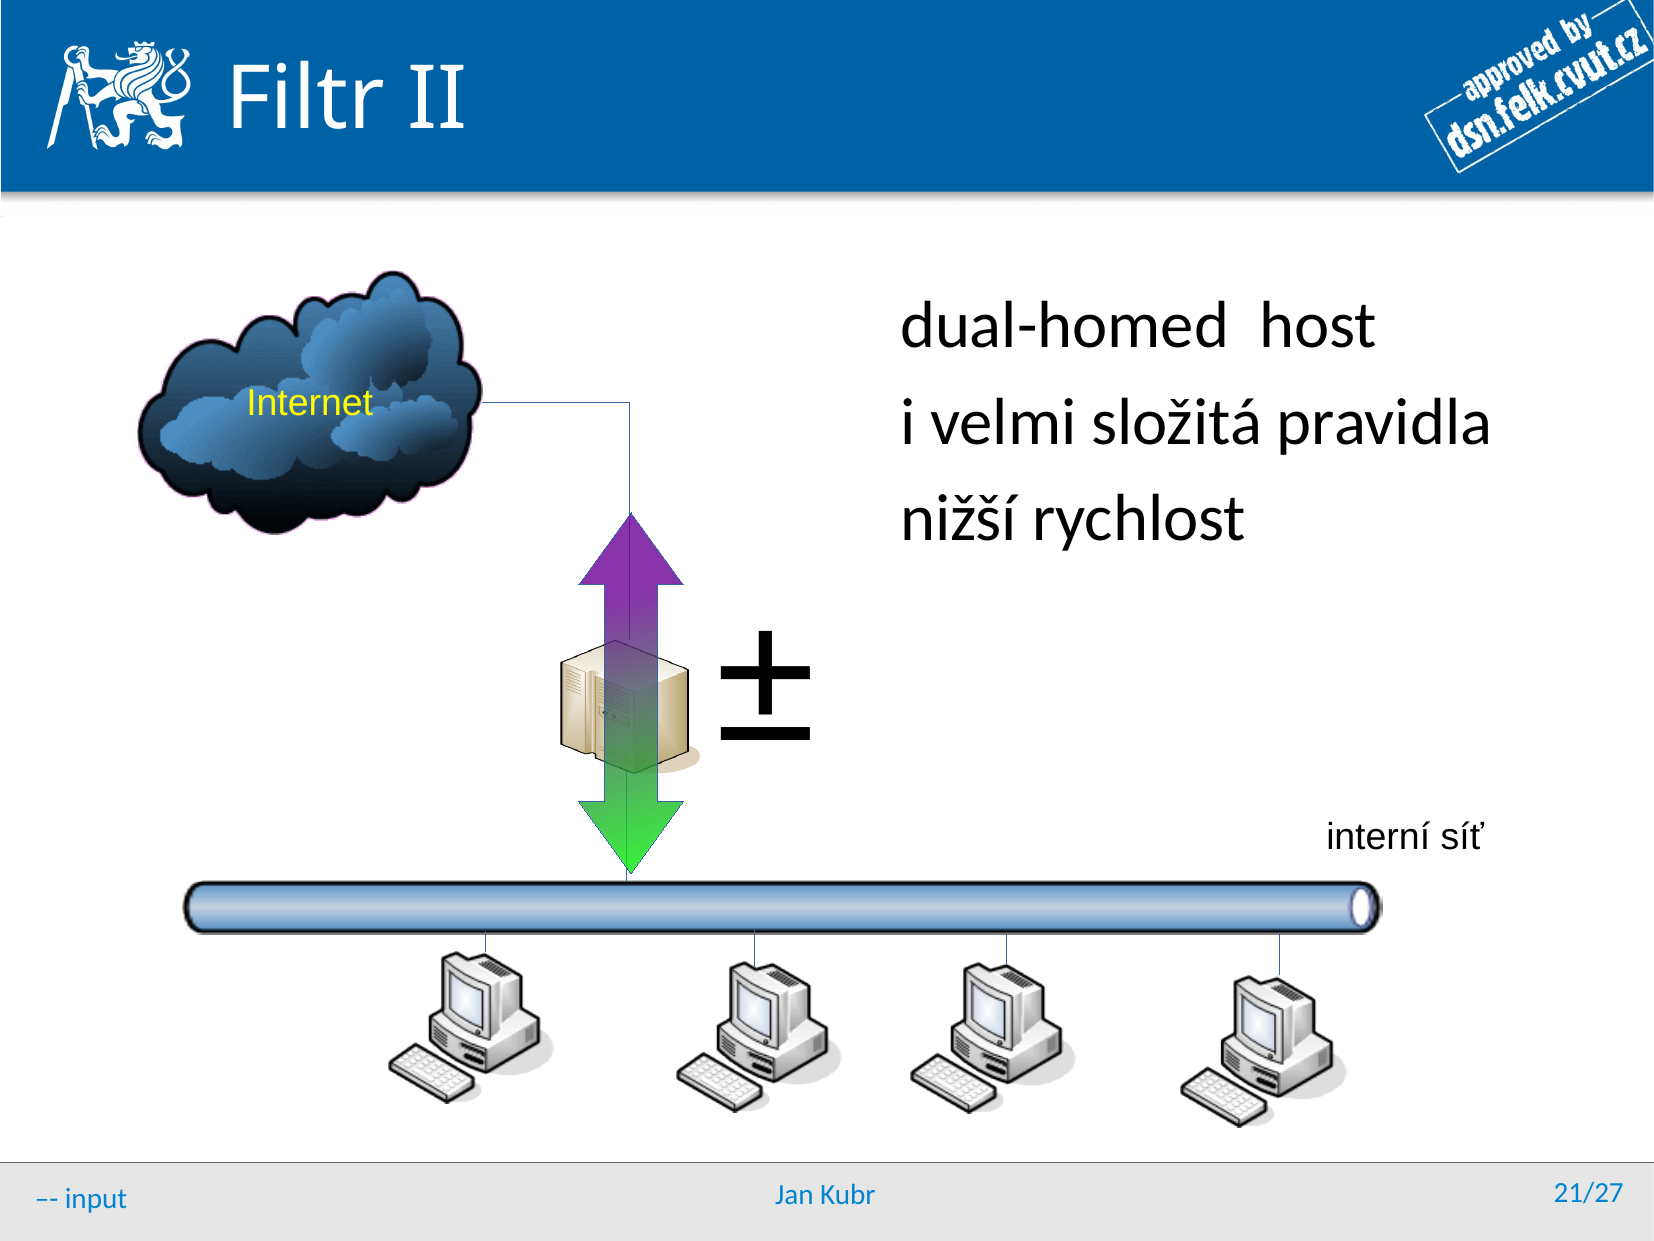

# Filtr II
Internet
dual-homed host
i velmi složitá pravidla
nižší rychlost
±
interní síť
21
Jan Kubr
02/2006